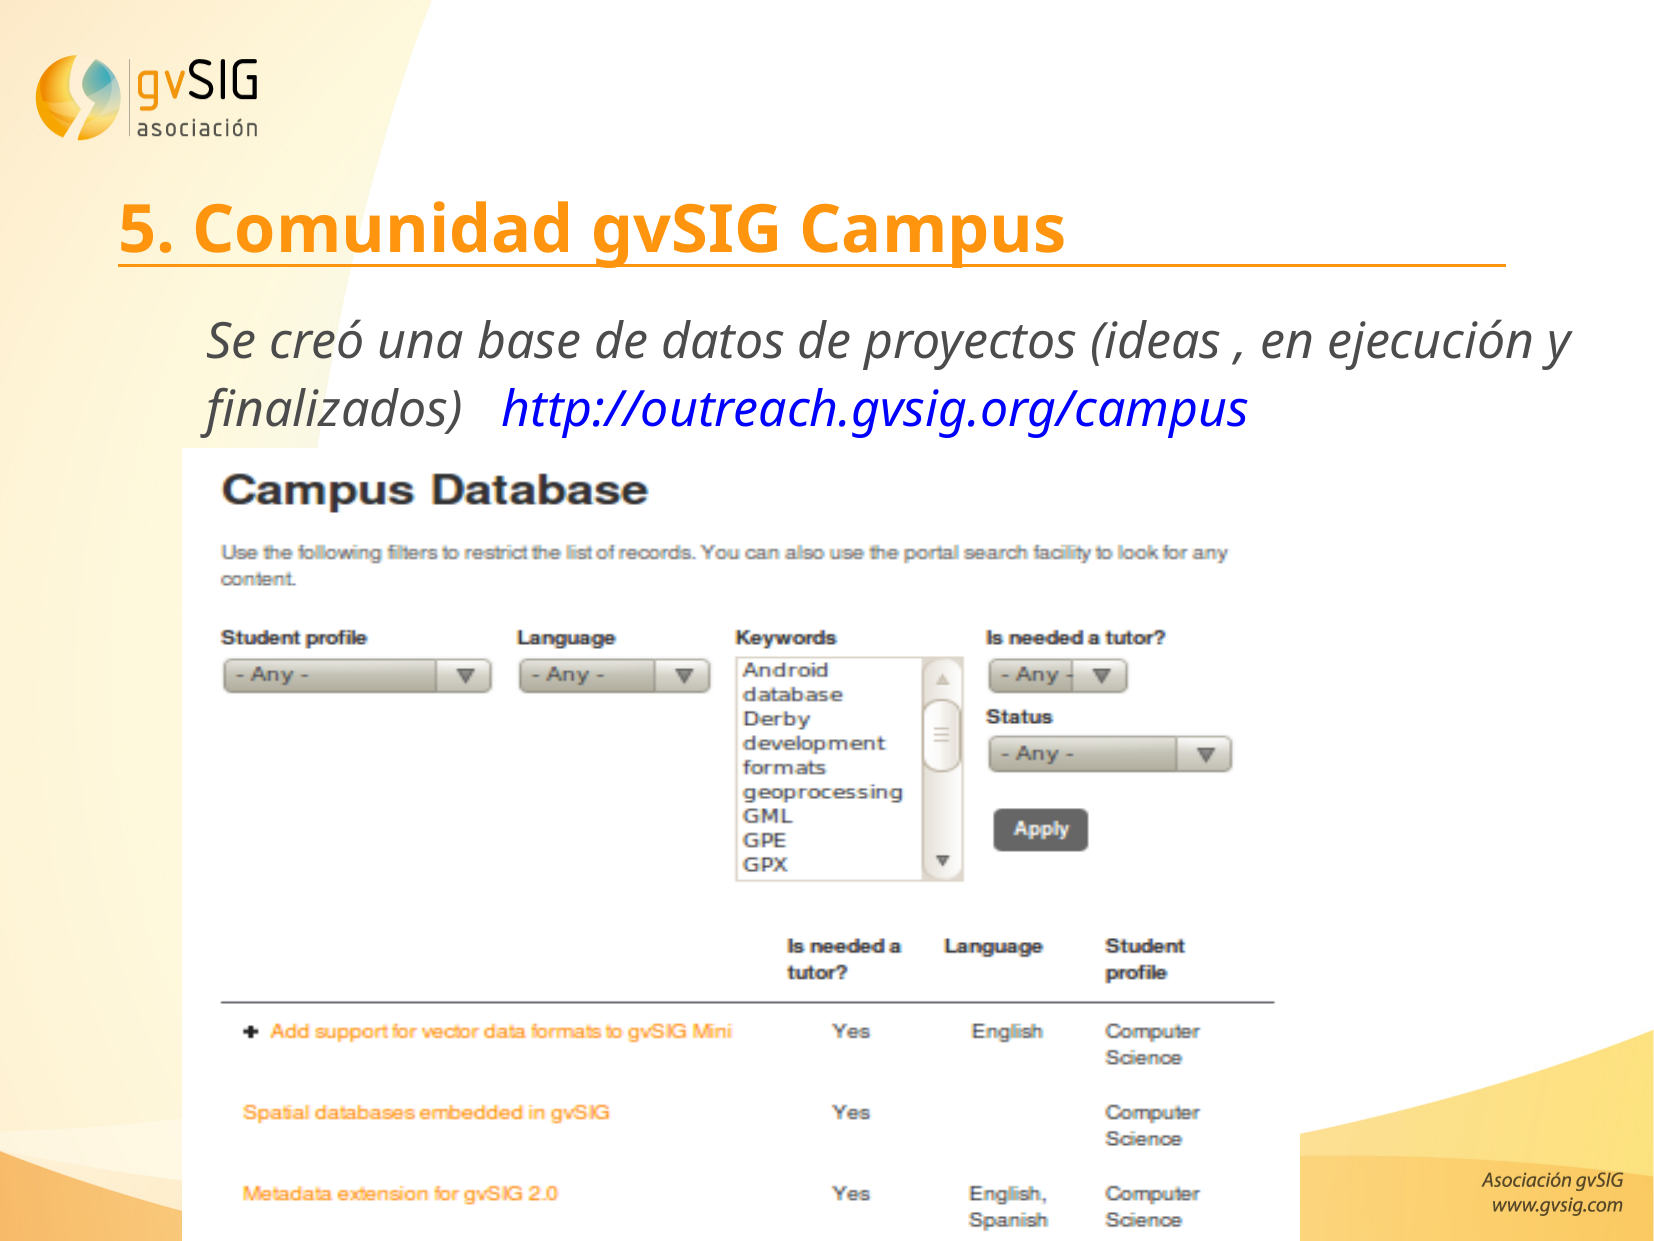

# 5. Comunidad gvSIG Campus
Se creó una base de datos de proyectos (ideas , en ejecución y finalizados)	http://outreach.gvsig.org/campus